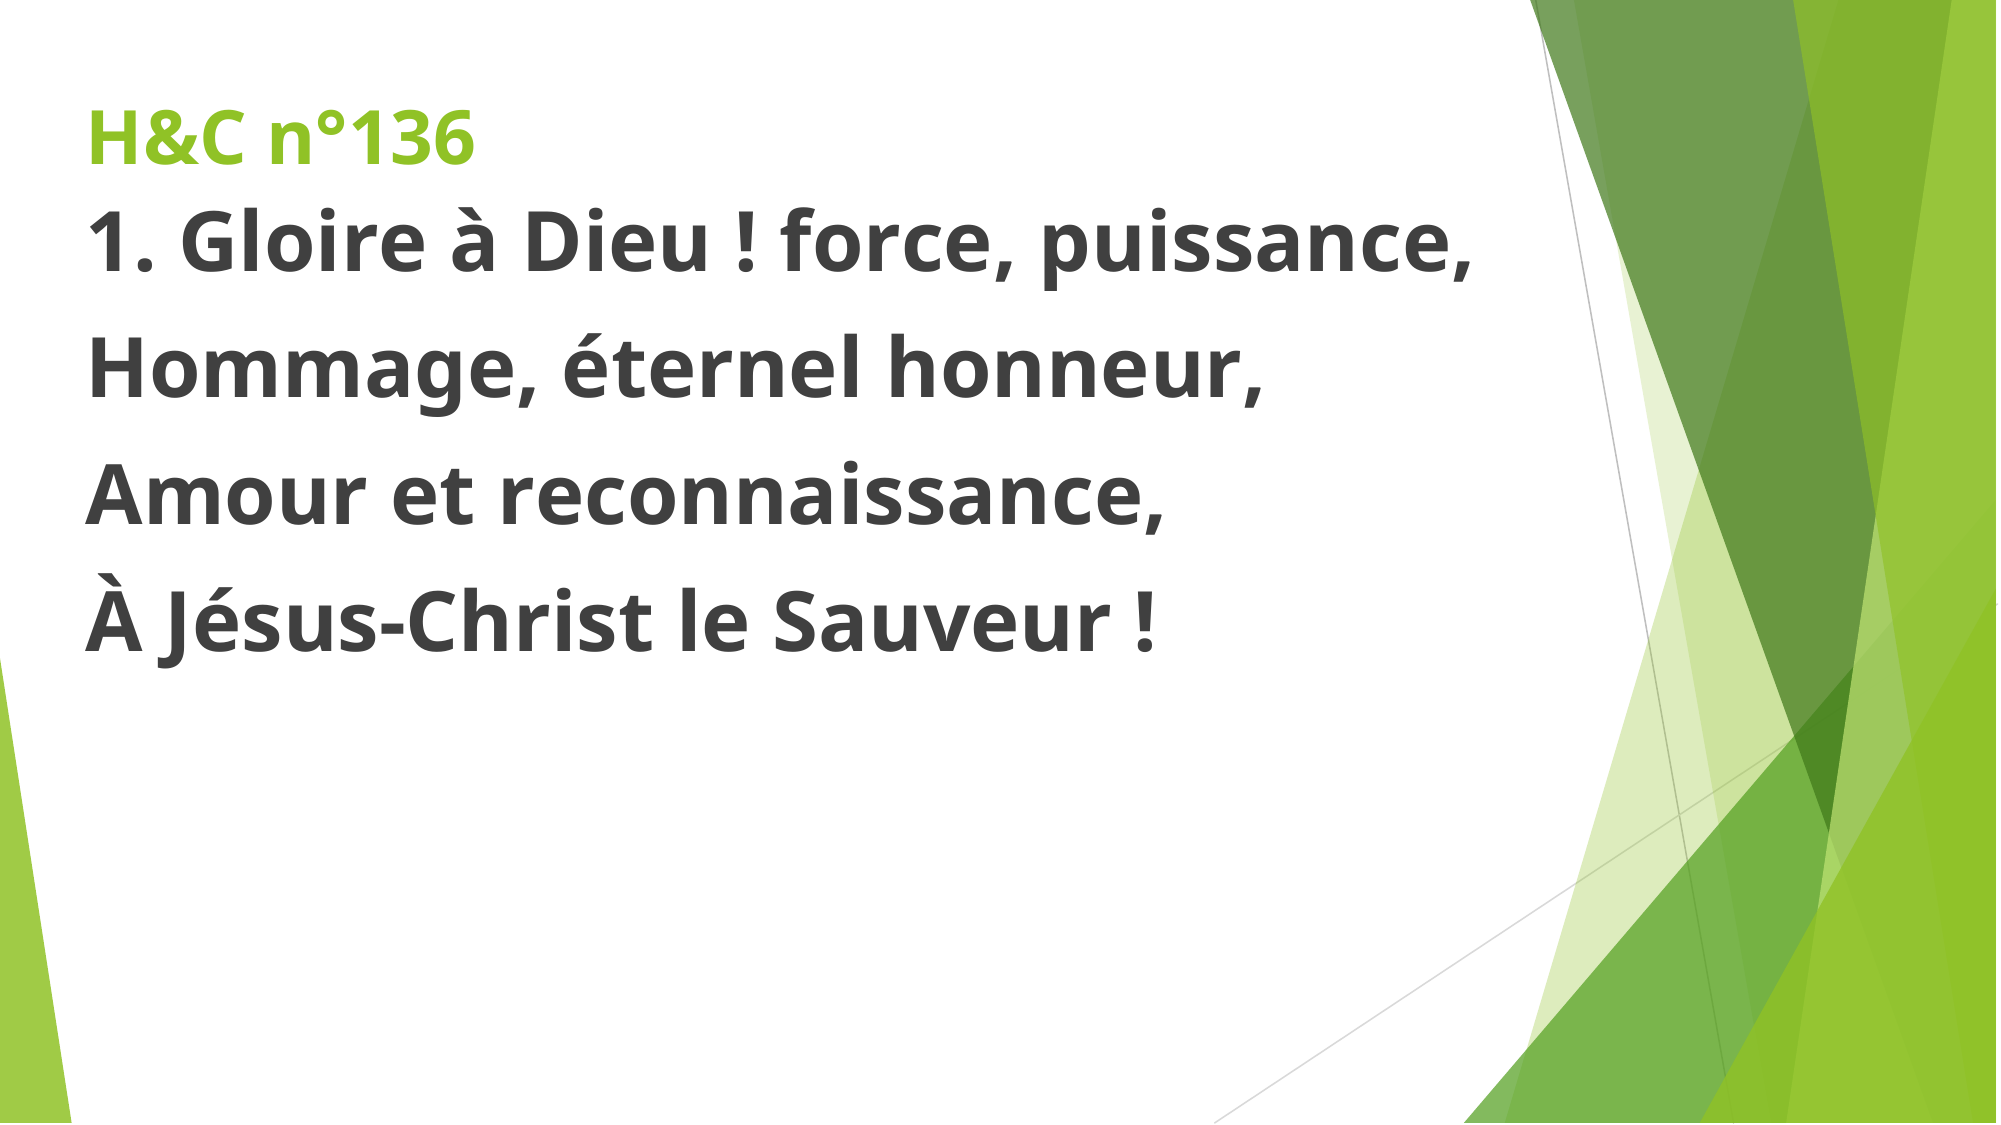

H&C n°136
1. Gloire à Dieu ! force, puissance,
Hommage, éternel honneur,
Amour et reconnaissance,
À Jésus-Christ le Sauveur !